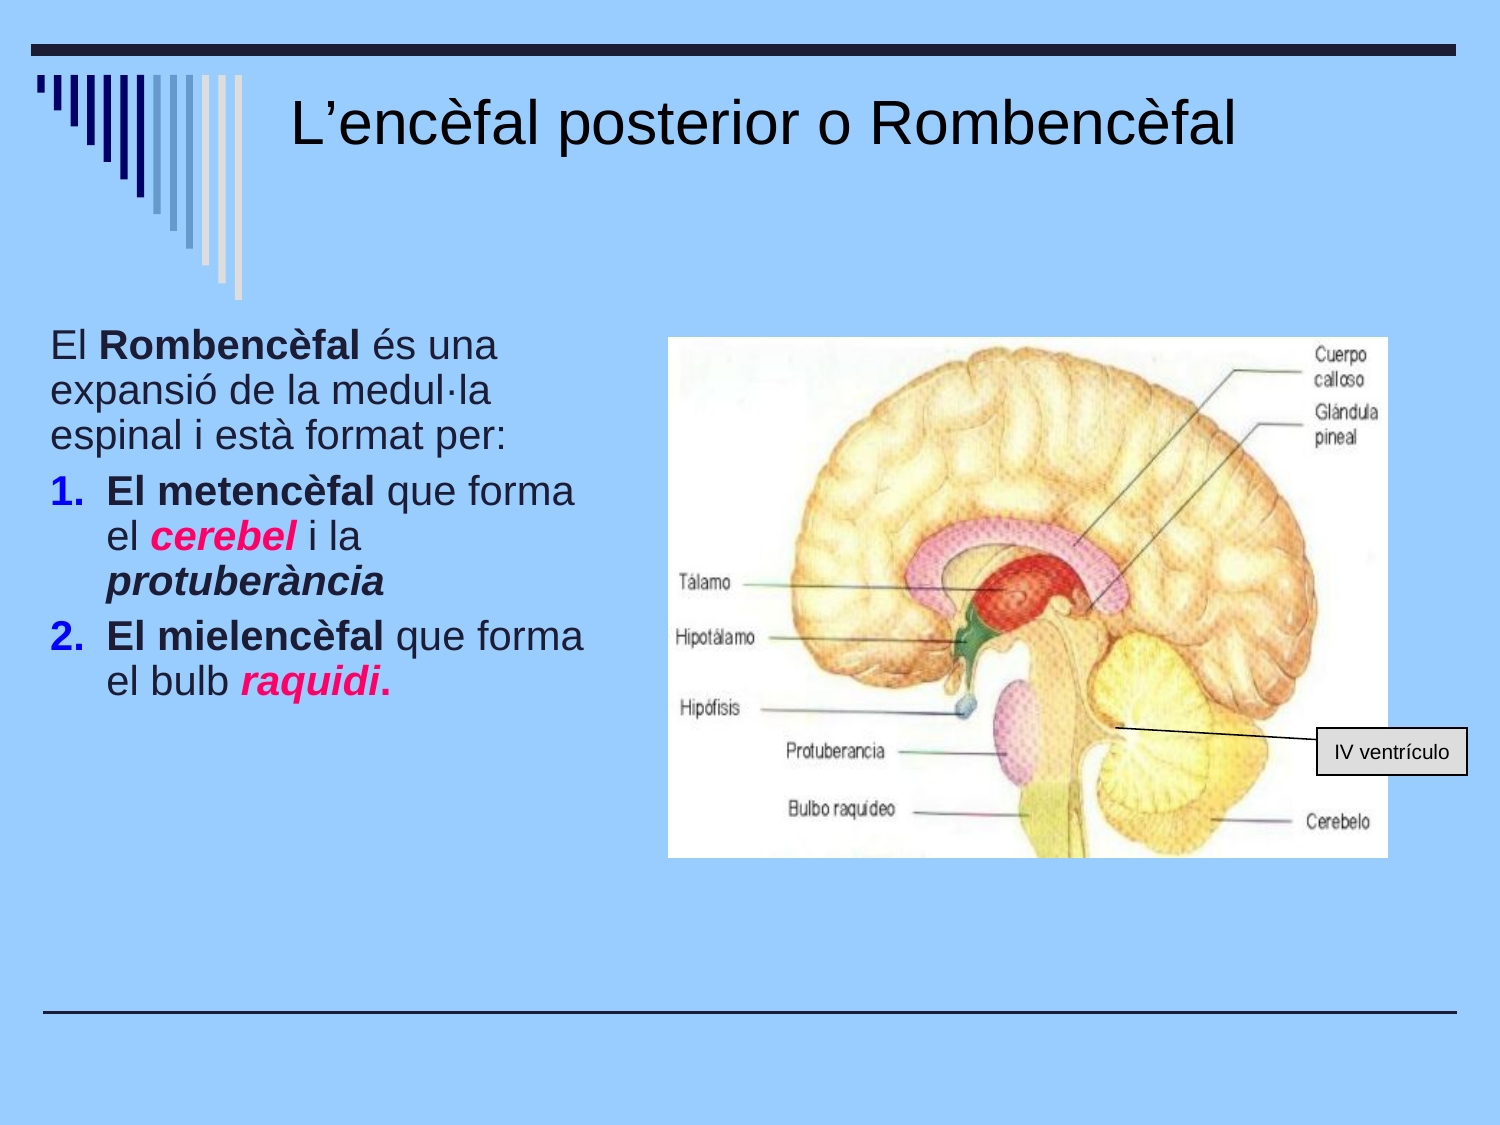

# L’encèfal posterior o Rombencèfal
El Rombencèfal és una expansió de la medul·la espinal i està format per:
El metencèfal que forma el cerebel i la protuberància
El mielencèfal que forma el bulb raquidi.
IV ventrículo